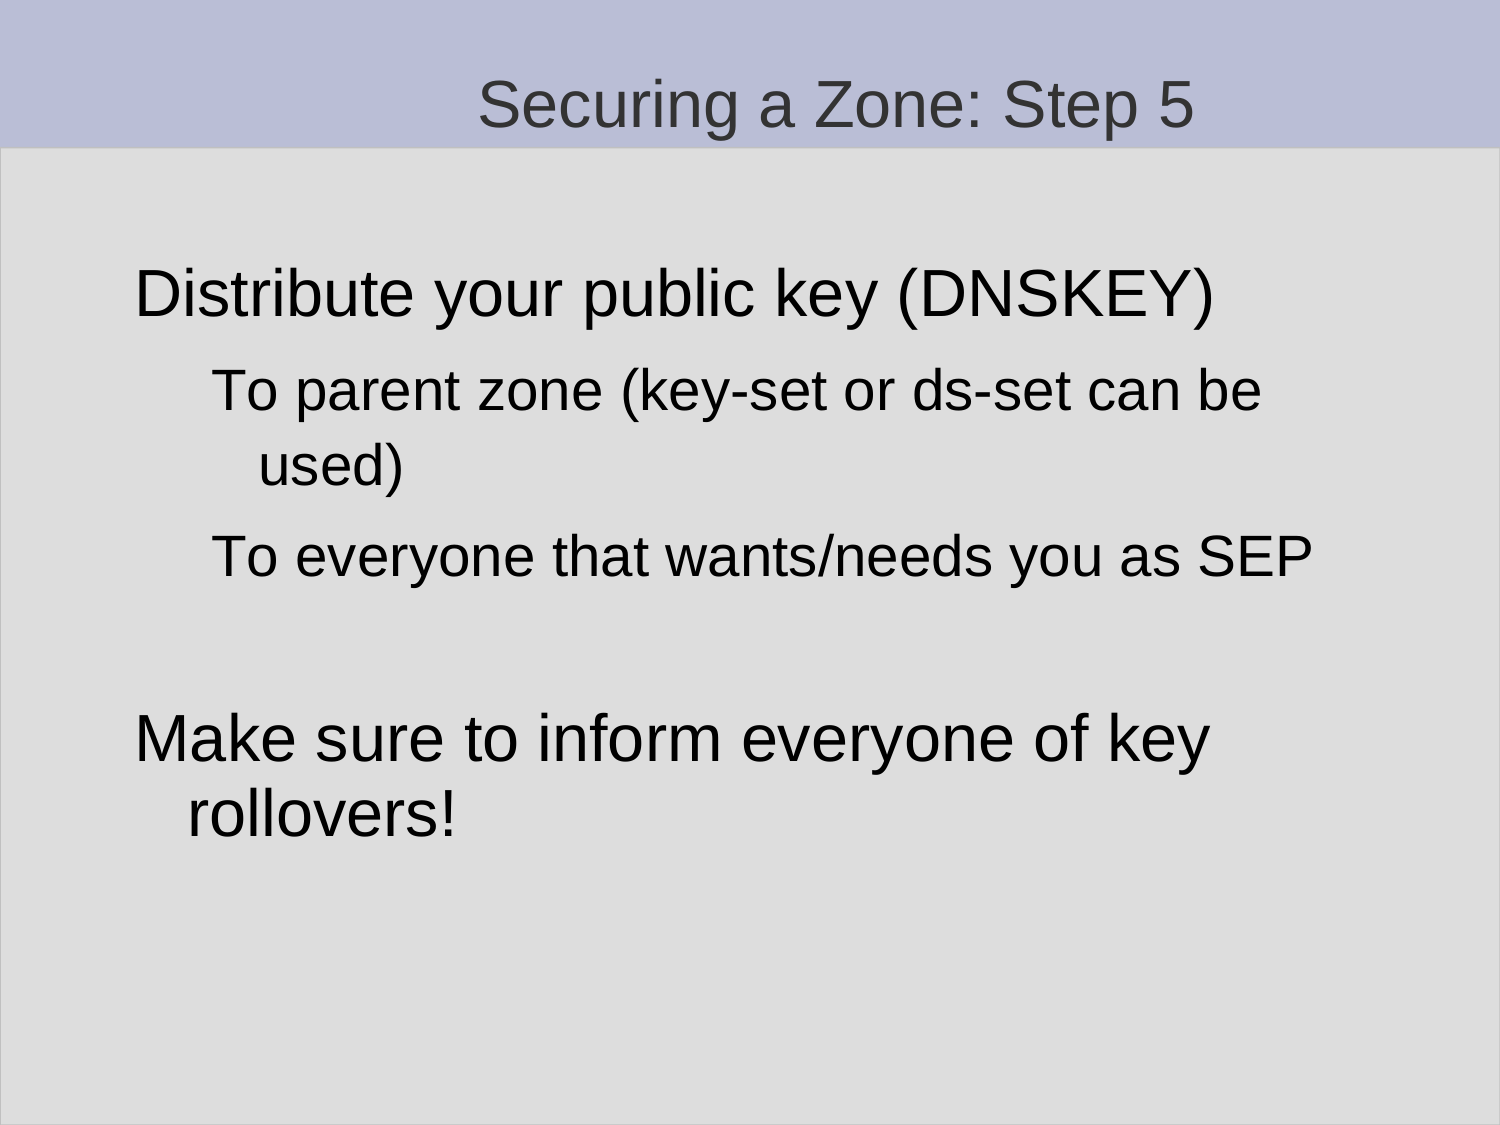

# Securing a Zone: Step 5
Distribute your public key (DNSKEY)‏
To parent zone (key-set or ds-set can be used)‏
To everyone that wants/needs you as SEP
Make sure to inform everyone of key rollovers!